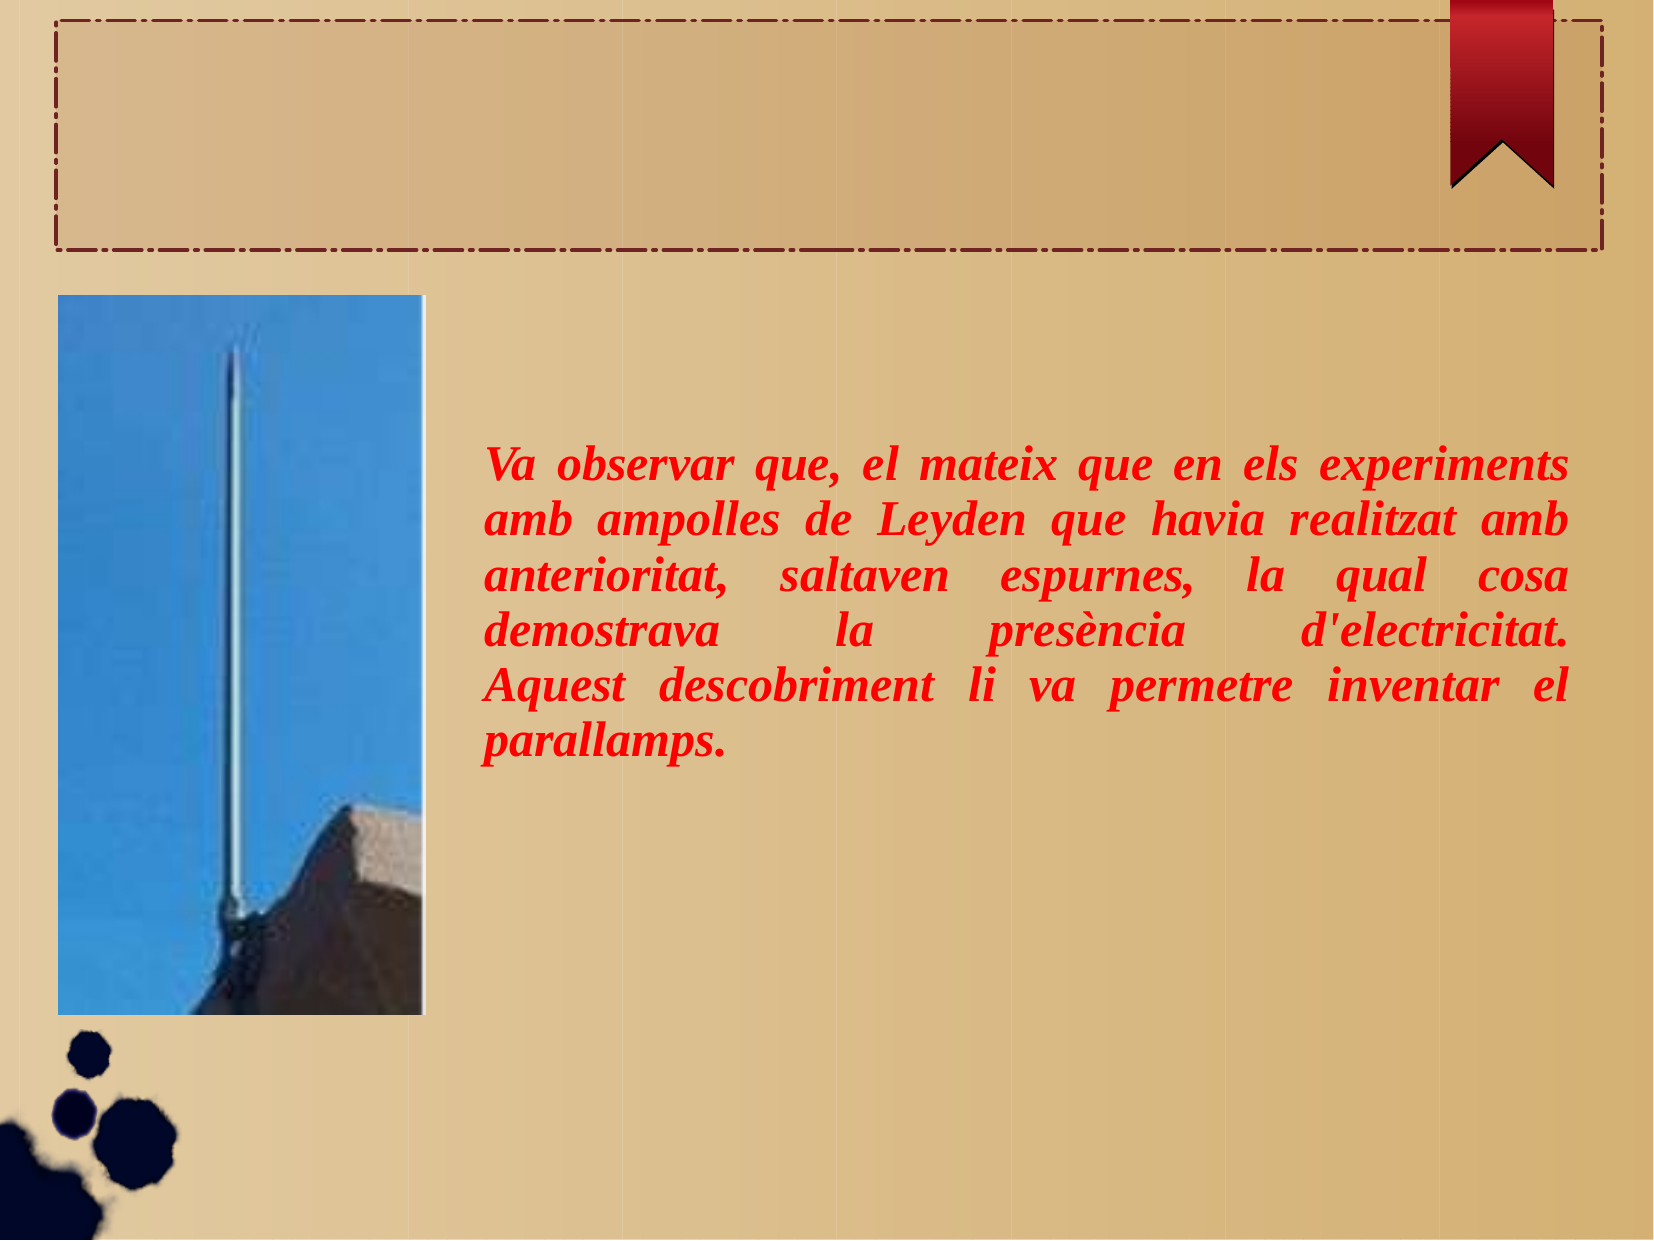

#
Va observar que, el mateix que en els experiments amb ampolles de Leyden que havia realitzat amb anterioritat, saltaven espurnes, la qual cosa demostrava la presència d'electricitat.
Aquest descobriment li va permetre inventar el parallamps.